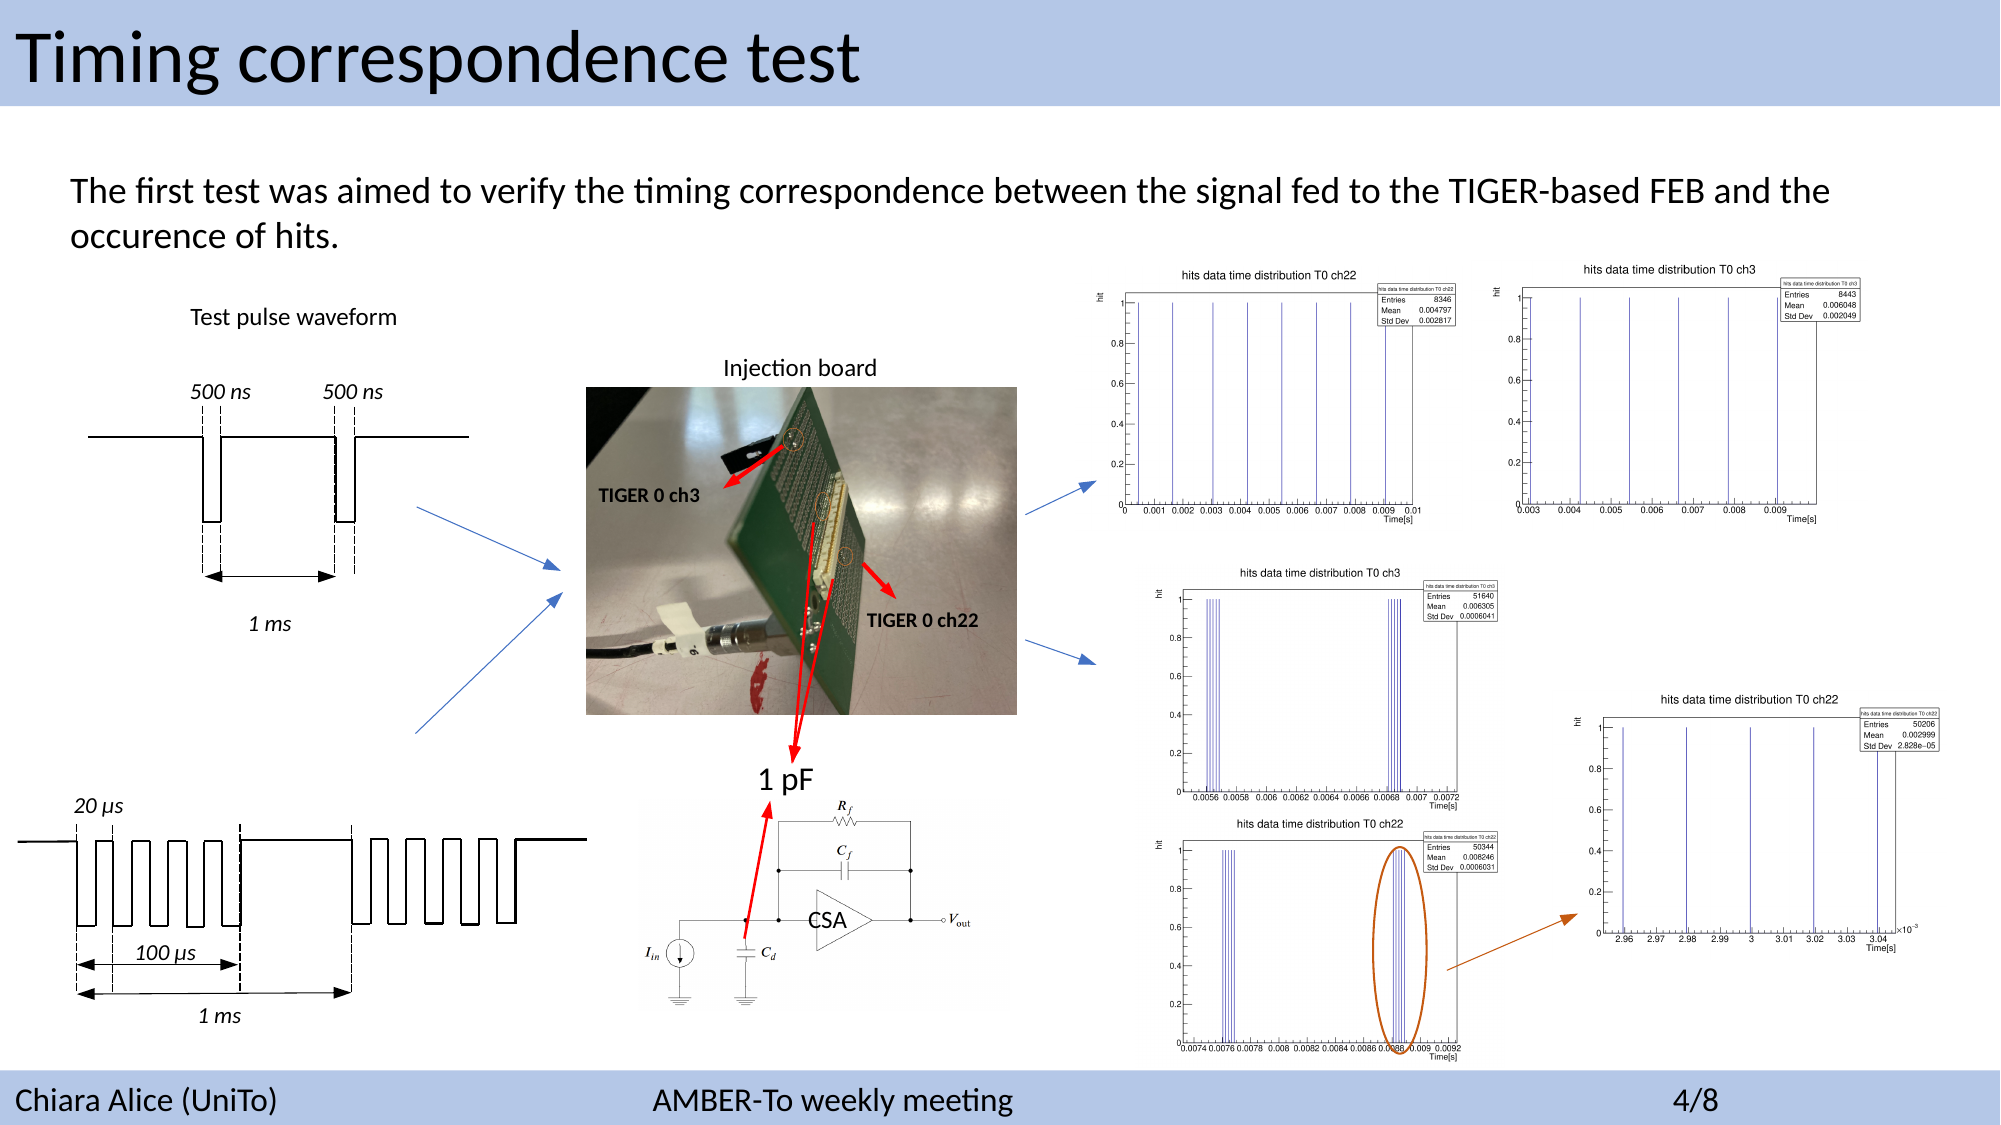

Timing correspondence test
The first test was aimed to verify the timing correspondence between the signal fed to the TIGER-based FEB and the occurence of hits.
Test pulse waveform
Injection board
 500 ns
 500 ns
TIGER 0 ch3
TIGER 0 ch22
1 ms
1 pF
 20 µs
CSA
100 µs
1 ms
Chiara Alice (UniTo)			 AMBER-To weekly meeting 4/8